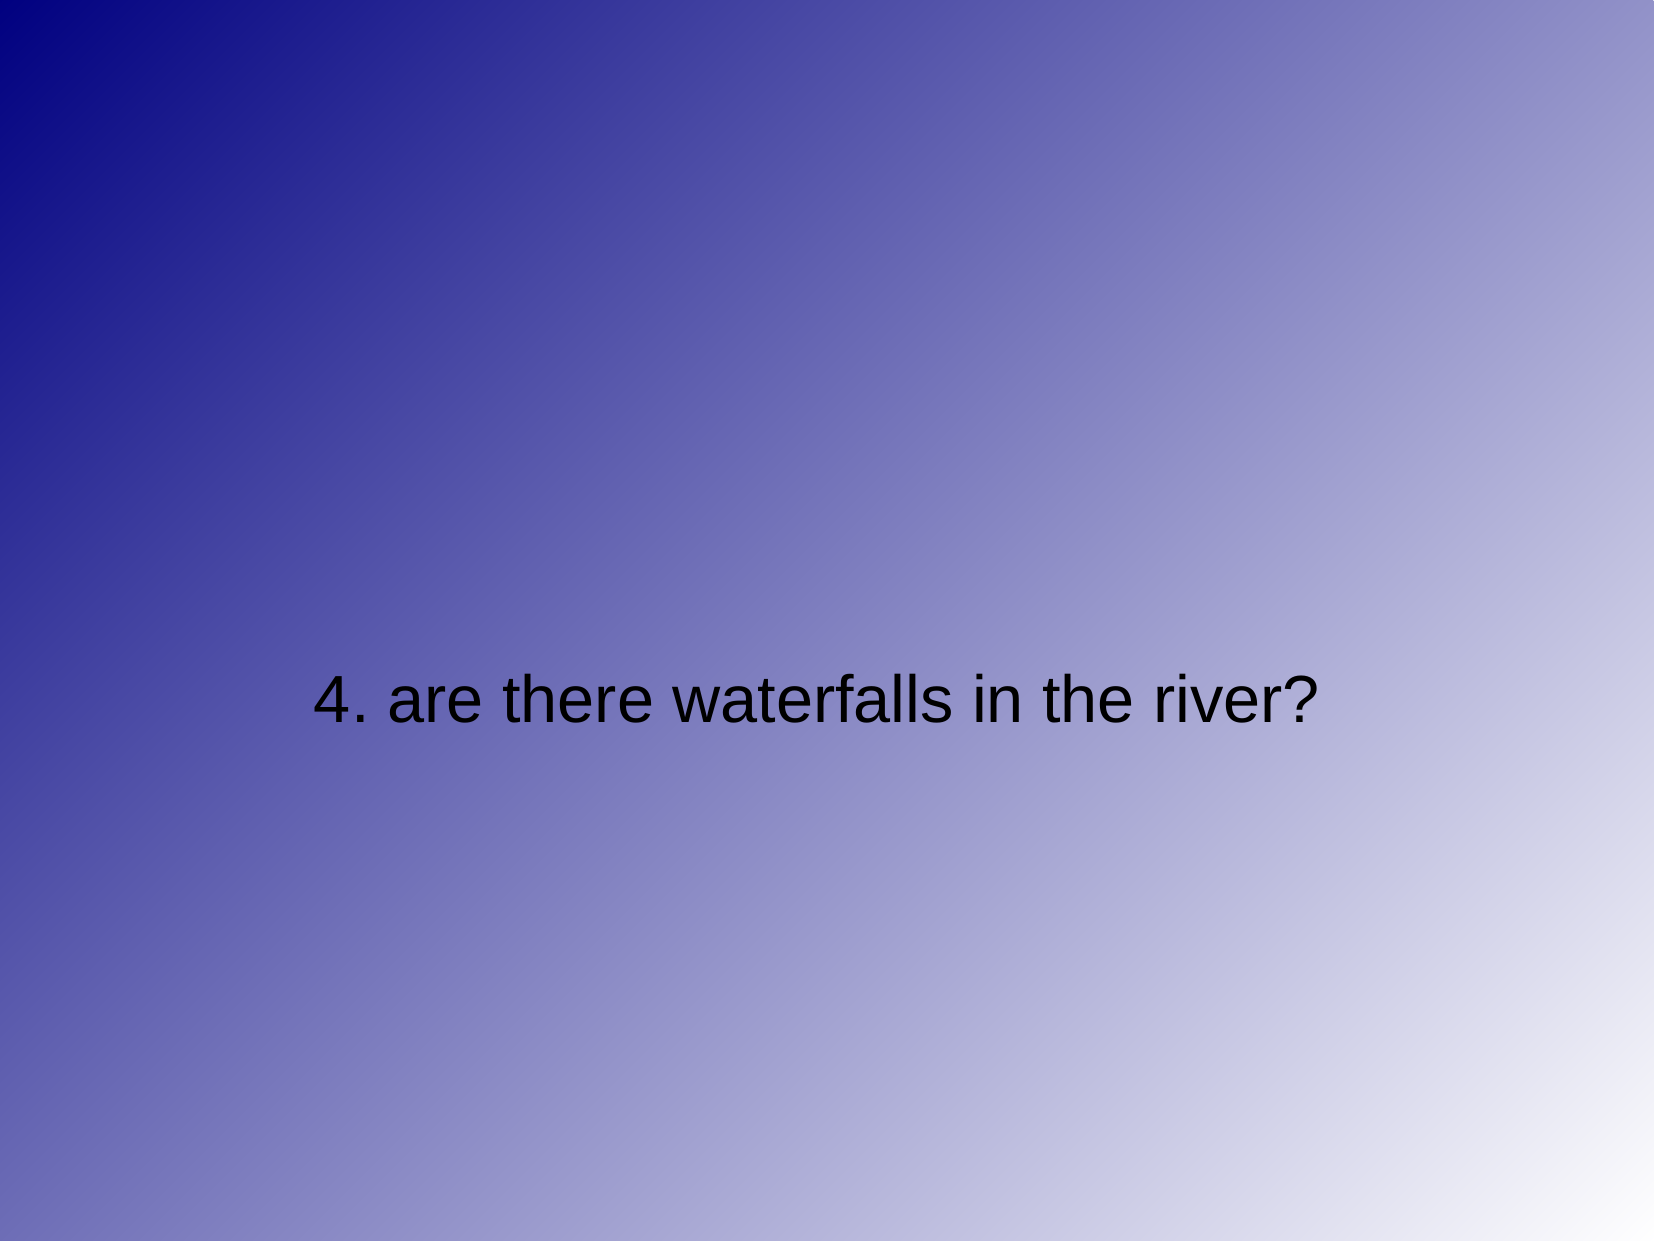

#
4. are there waterfalls in the river?